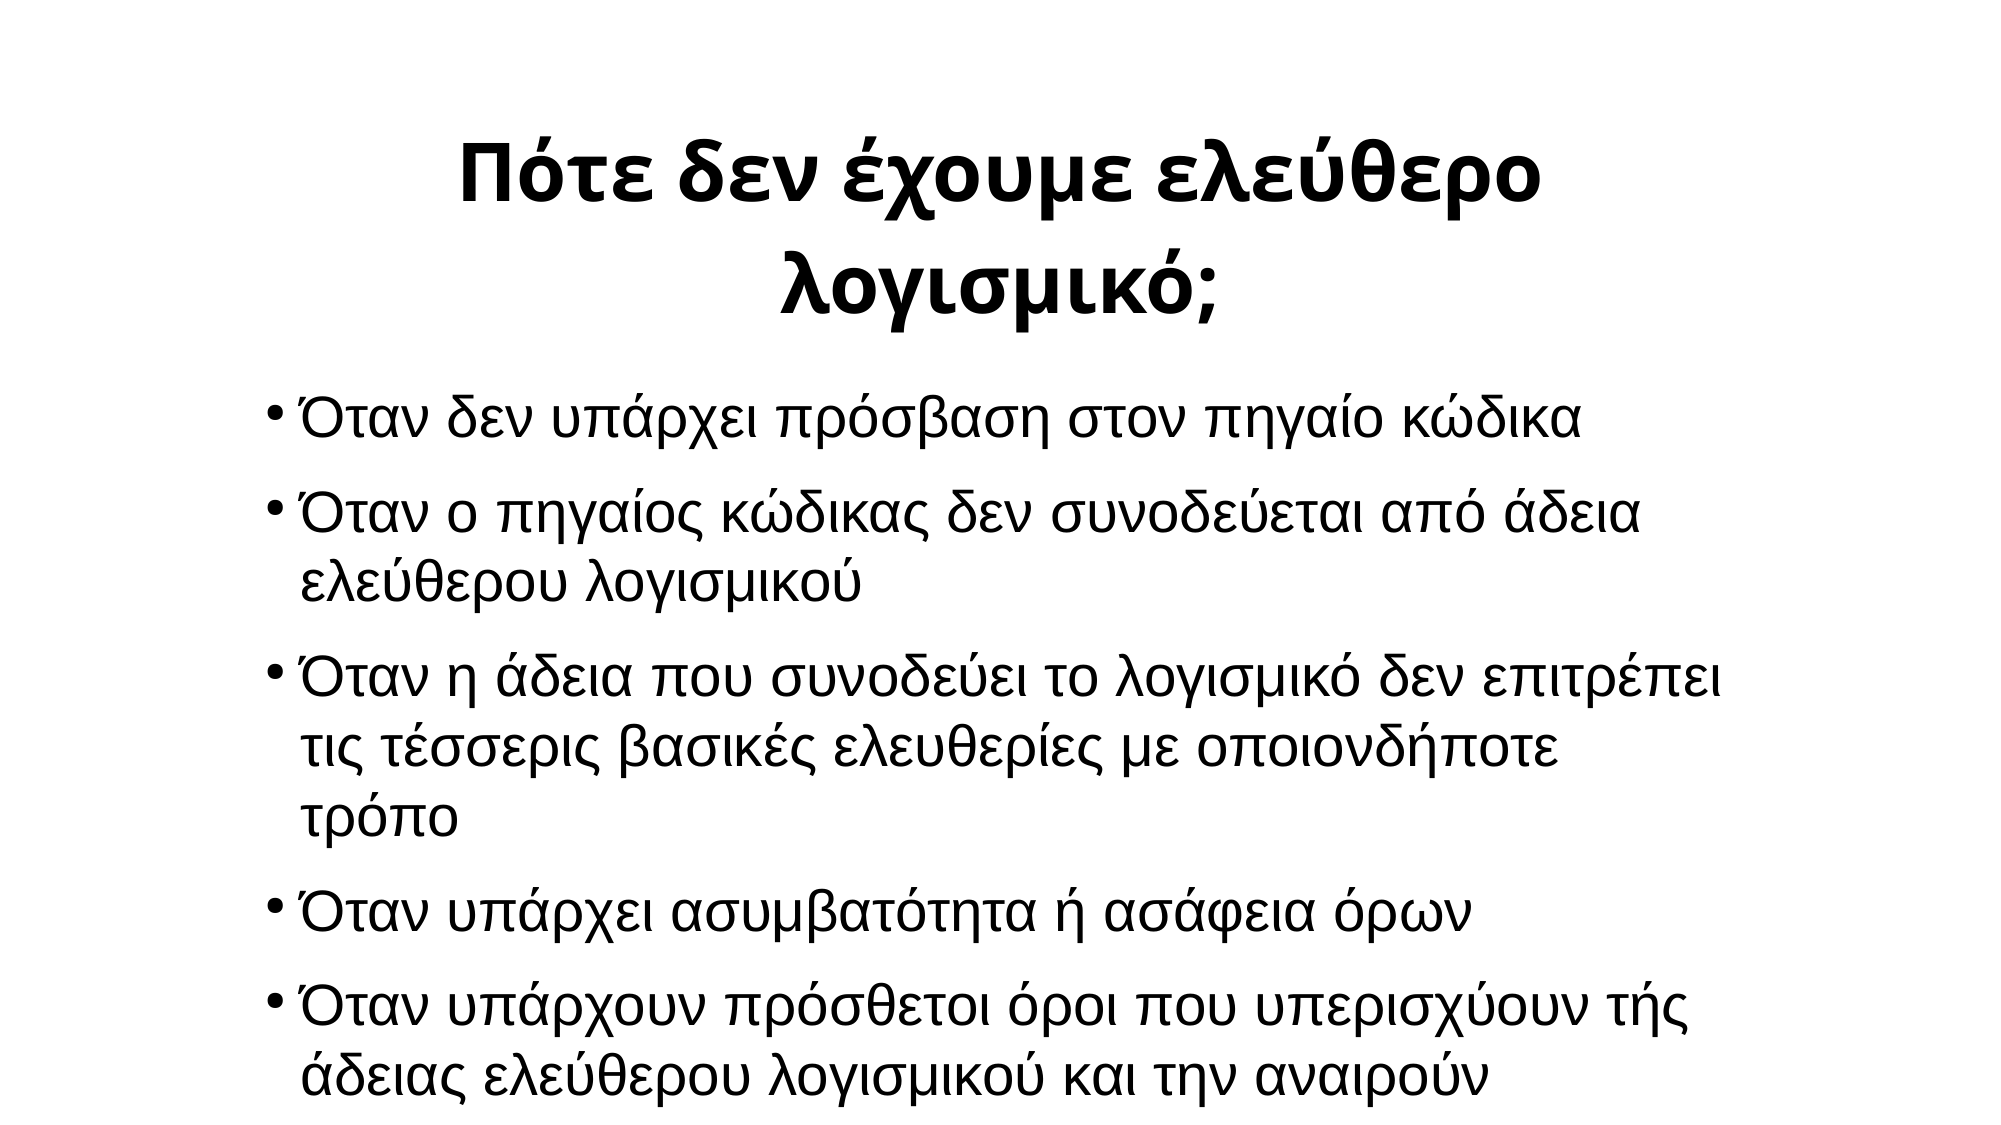

# Πότε δεν έχουμε ελεύθερο λογισμικό;
Όταν δεν υπάρχει πρόσβαση στον πηγαίο κώδικα
Όταν ο πηγαίος κώδικας δεν συνοδεύεται από άδεια ελεύθερου λογισμικού
Όταν η άδεια που συνοδεύει το λογισμικό δεν επιτρέπει τις τέσσερις βασικές ελευθερίες με οποιονδήποτε τρόπο
Όταν υπάρχει ασυμβατότητα ή ασάφεια όρων
Όταν υπάρχουν πρόσθετοι όροι που υπερισχύουν τής άδειας ελεύθερου λογισμικού και την αναιρούν